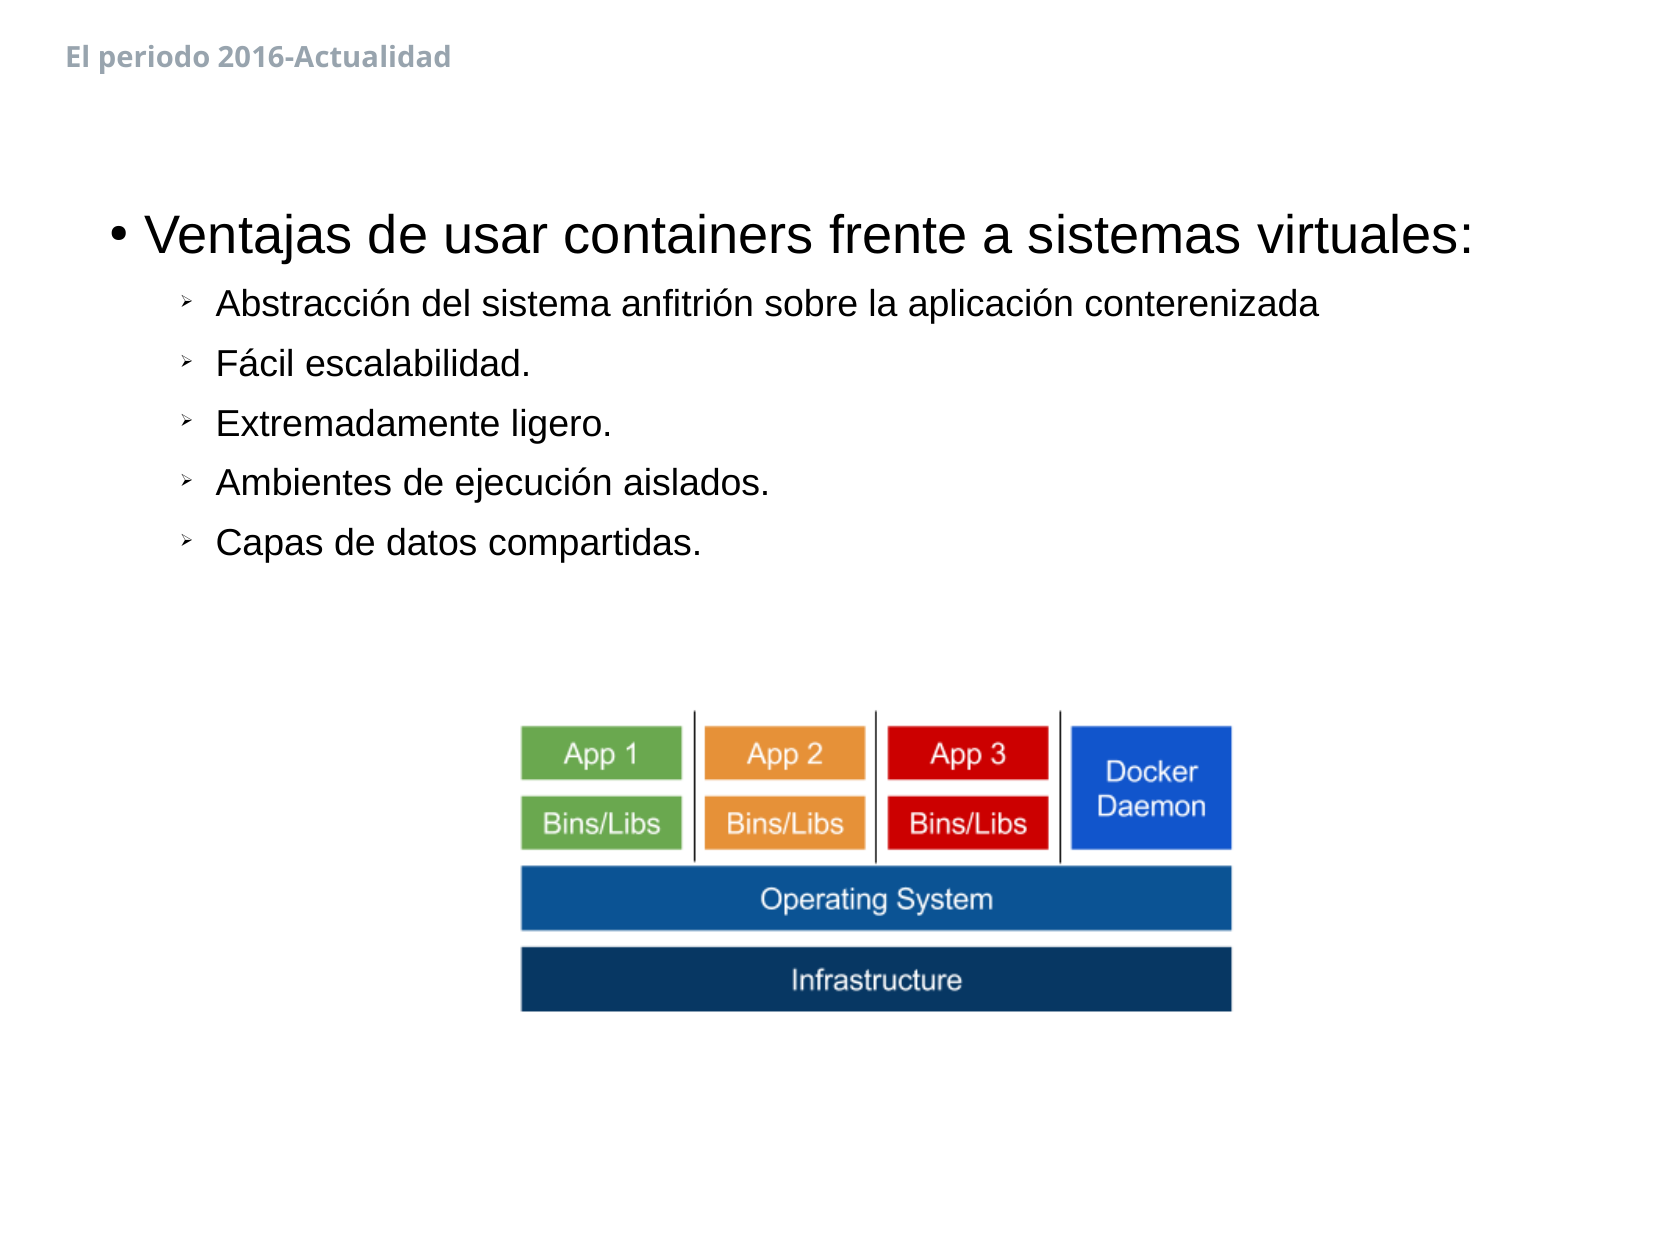

El periodo 2016-Actualidad
Ventajas de usar containers frente a sistemas virtuales:
Abstracción del sistema anfitrión sobre la aplicación conterenizada
Fácil escalabilidad.
Extremadamente ligero.
Ambientes de ejecución aislados.
Capas de datos compartidas.